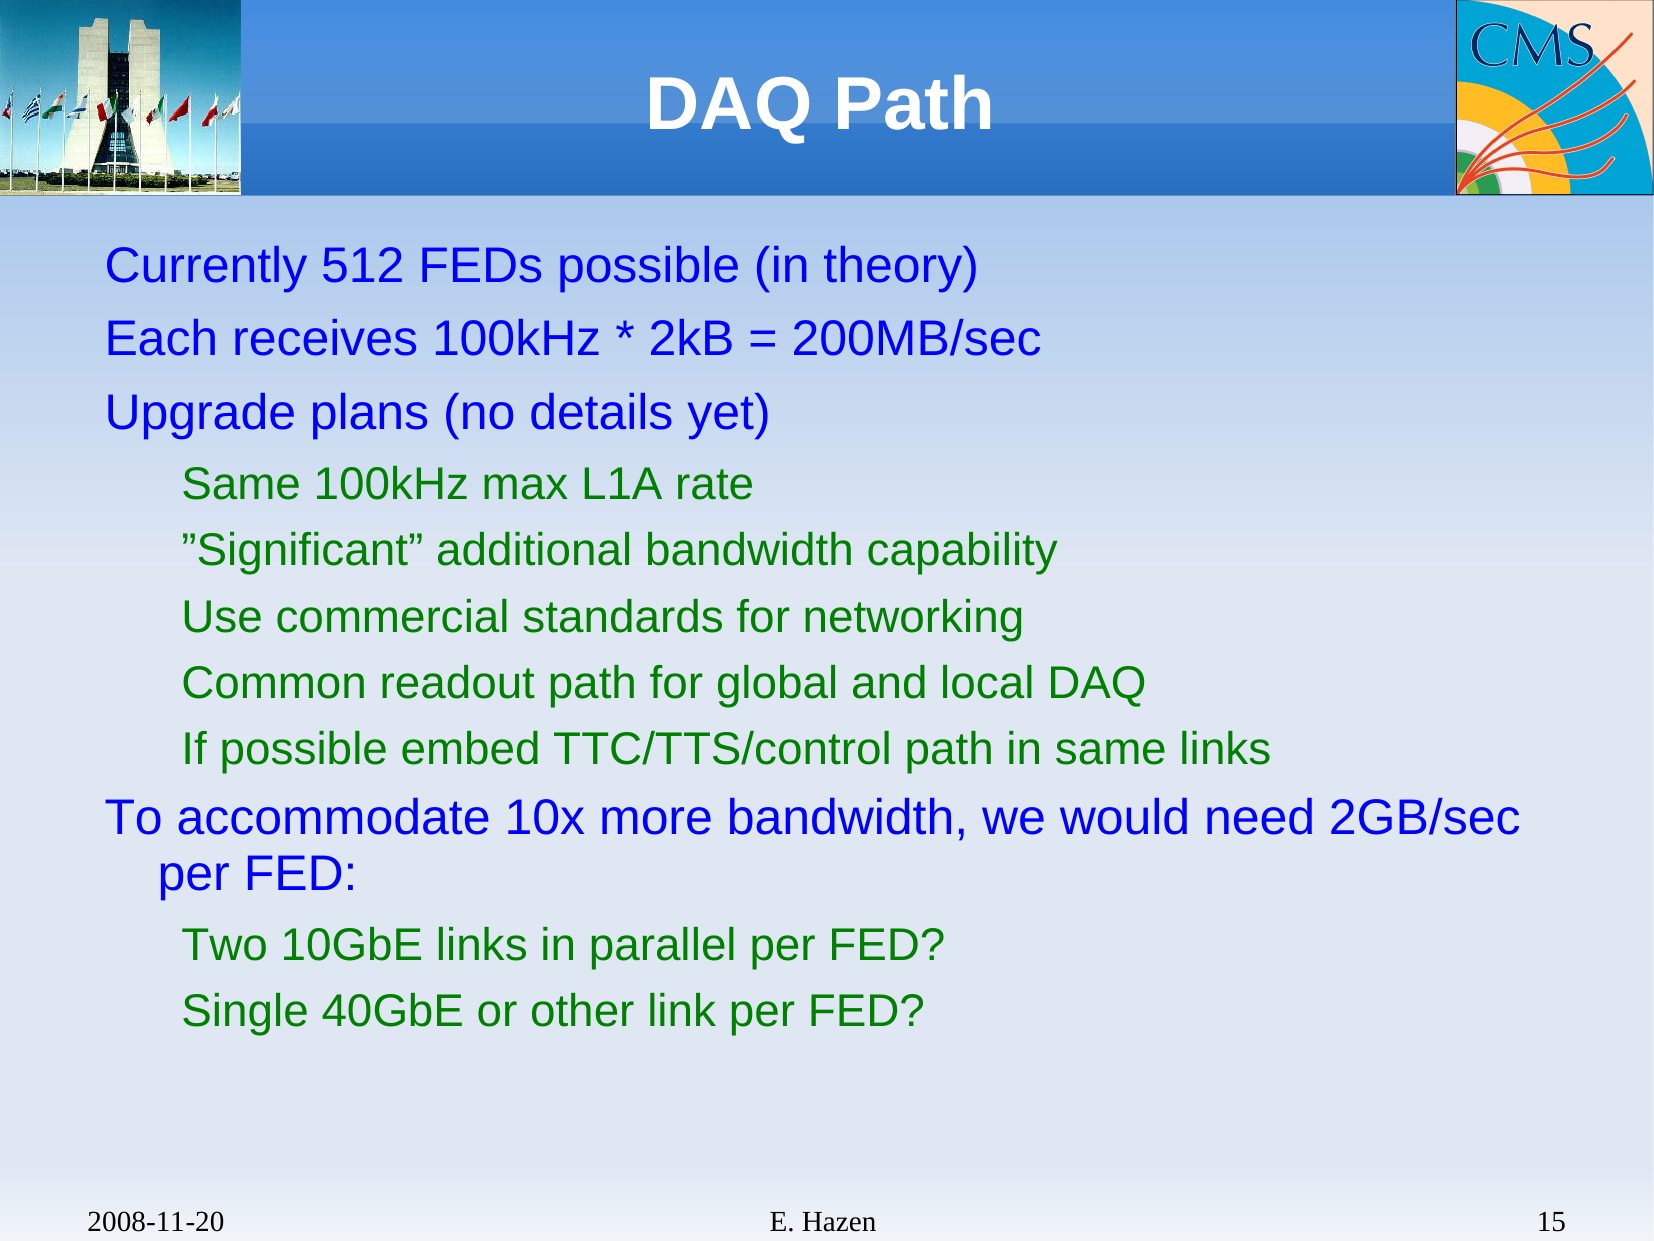

# DAQ Path
Currently 512 FEDs possible (in theory)
Each receives 100kHz * 2kB = 200MB/sec
Upgrade plans (no details yet)
Same 100kHz max L1A rate
”Significant” additional bandwidth capability
Use commercial standards for networking
Common readout path for global and local DAQ
If possible embed TTC/TTS/control path in same links
To accommodate 10x more bandwidth, we would need 2GB/sec per FED:
Two 10GbE links in parallel per FED?
Single 40GbE or other link per FED?
2008-11-20
E. Hazen
15